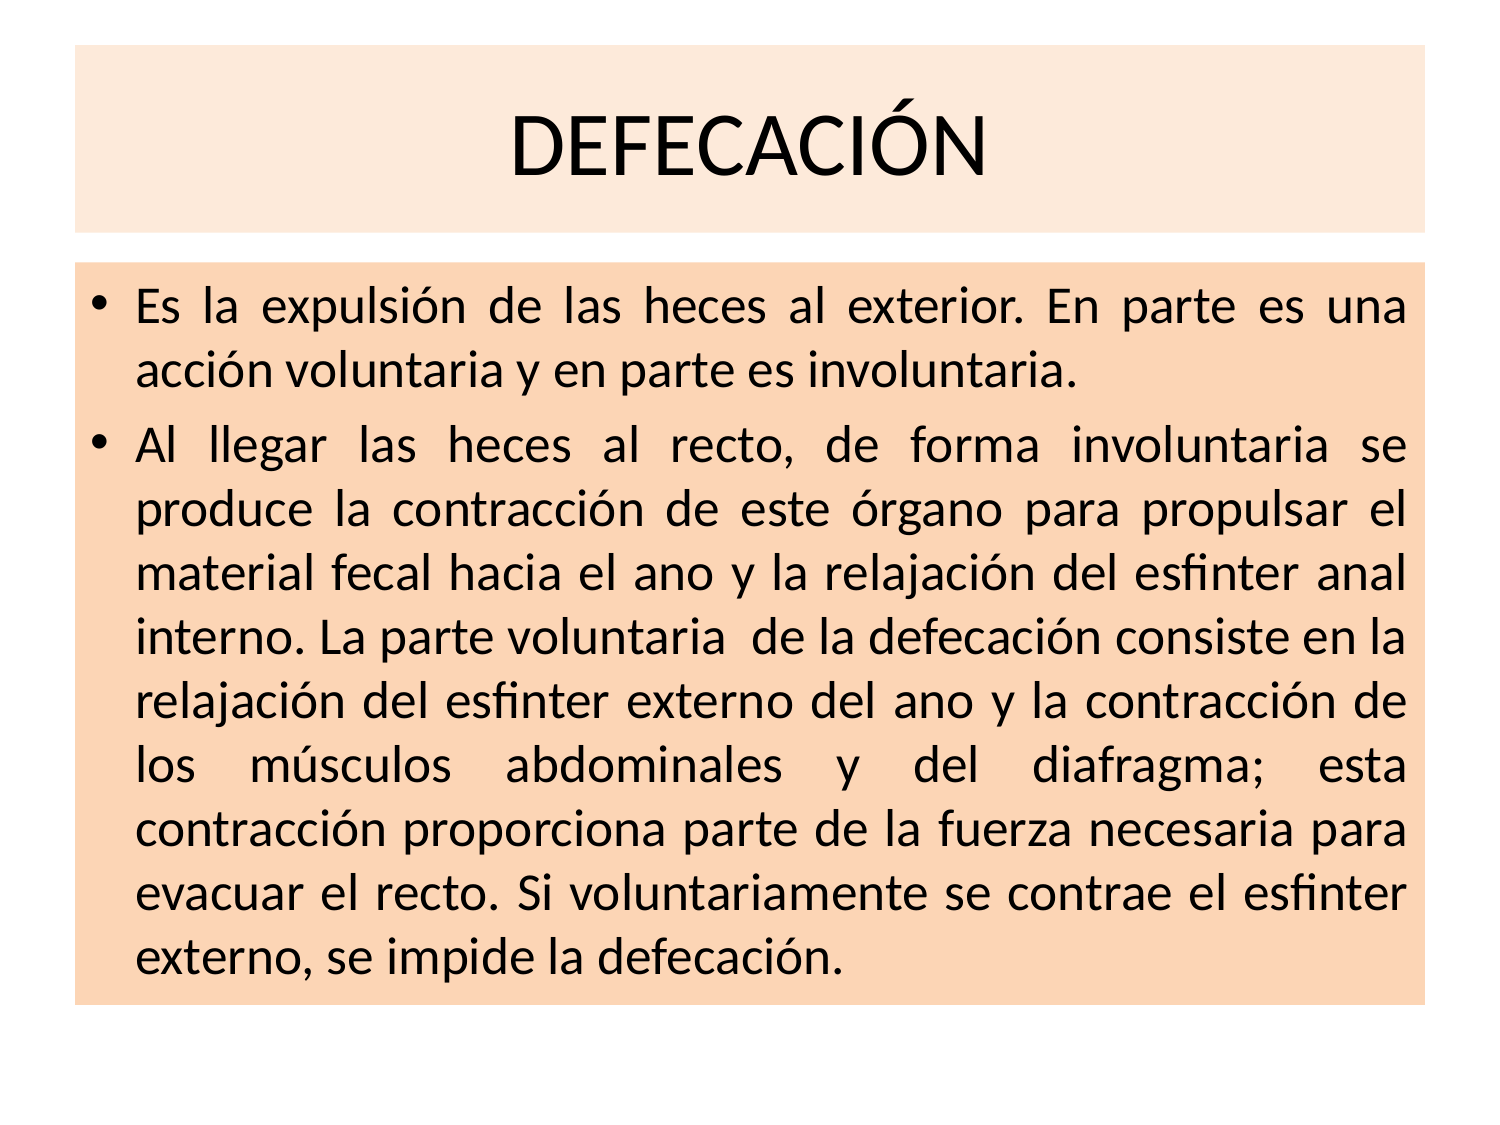

# DEFECACIÓN
Es la expulsión de las heces al exterior. En parte es una acción voluntaria y en parte es involuntaria.
Al llegar las heces al recto, de forma involuntaria se produce la contracción de este órgano para propulsar el material fecal hacia el ano y la relajación del esfinter anal interno. La parte voluntaria de la defecación consiste en la relajación del esfinter externo del ano y la contracción de los músculos abdominales y del diafragma; esta contracción proporciona parte de la fuerza necesaria para evacuar el recto. Si voluntariamente se contrae el esfinter externo, se impide la defecación.